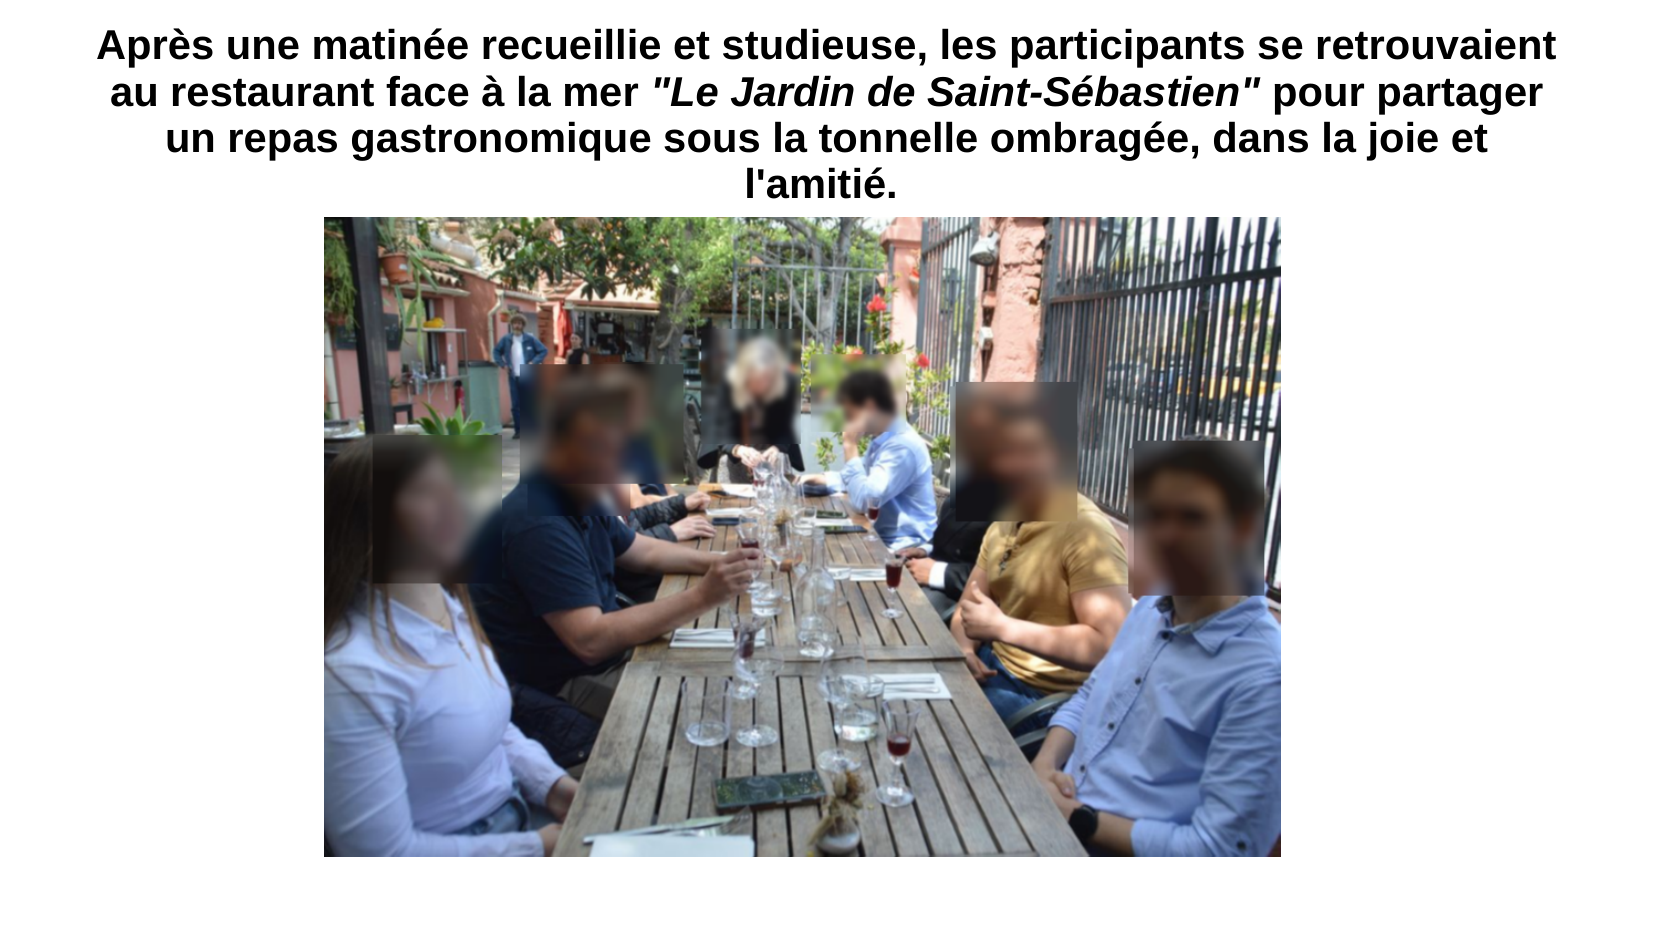

# Après une matinée recueillie et studieuse, les participants se retrouvaient au restaurant face à la mer "Le Jardin de Saint-Sébastien" pour partager un repas gastronomique sous la tonnelle ombragée, dans la joie et l'amitié.